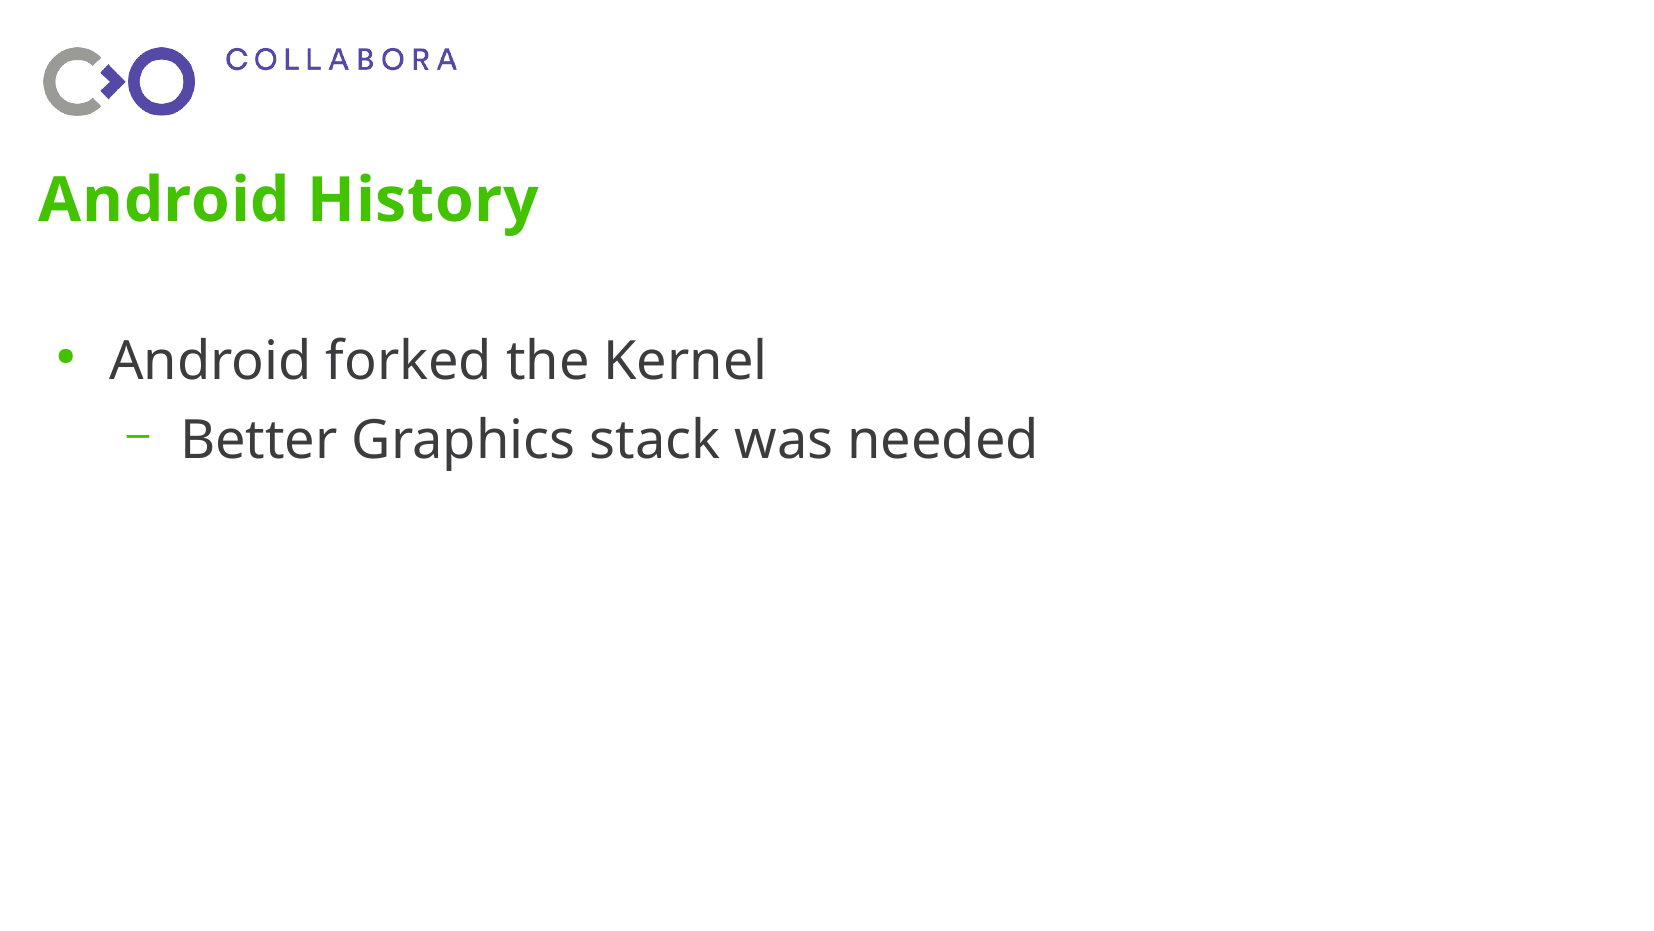

# Android History
Android forked the Kernel
Better Graphics stack was needed